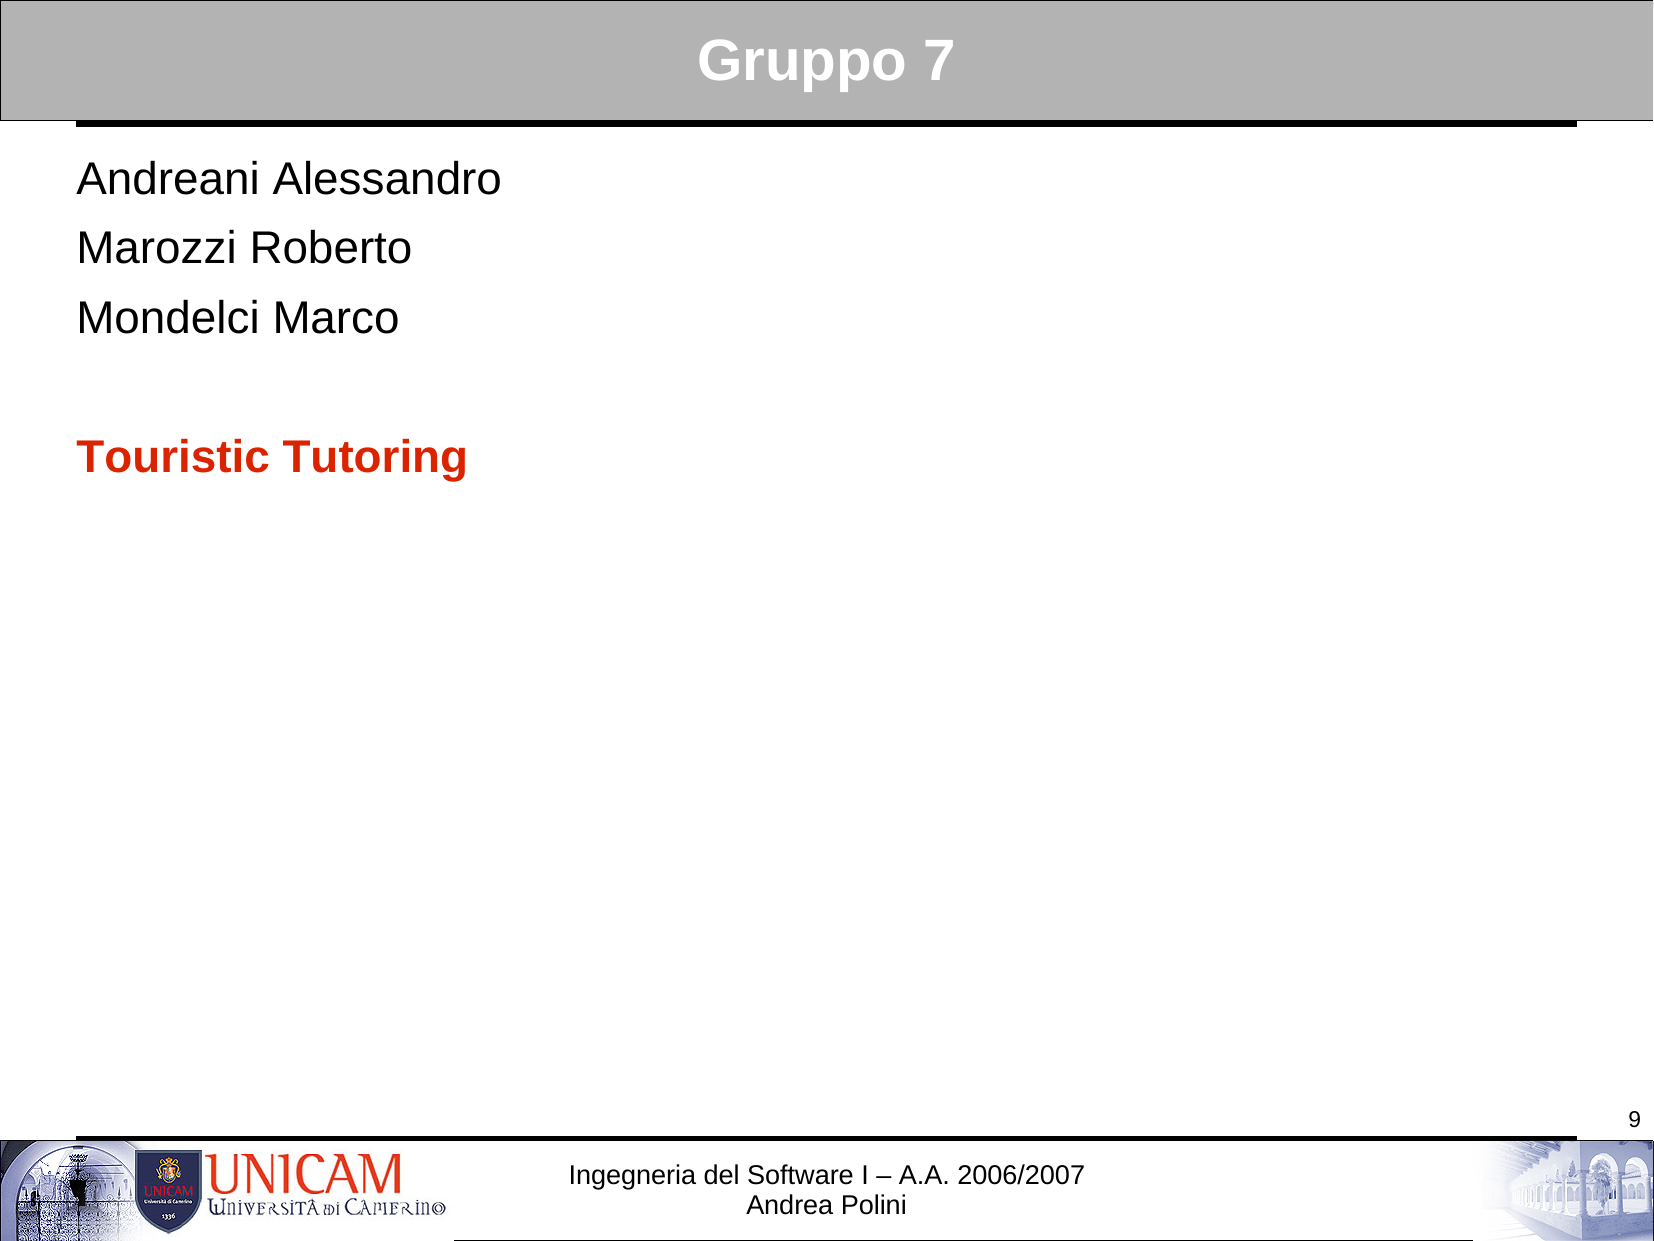

# Gruppo 7
Andreani Alessandro
Marozzi Roberto
Mondelci Marco
Touristic Tutoring
9